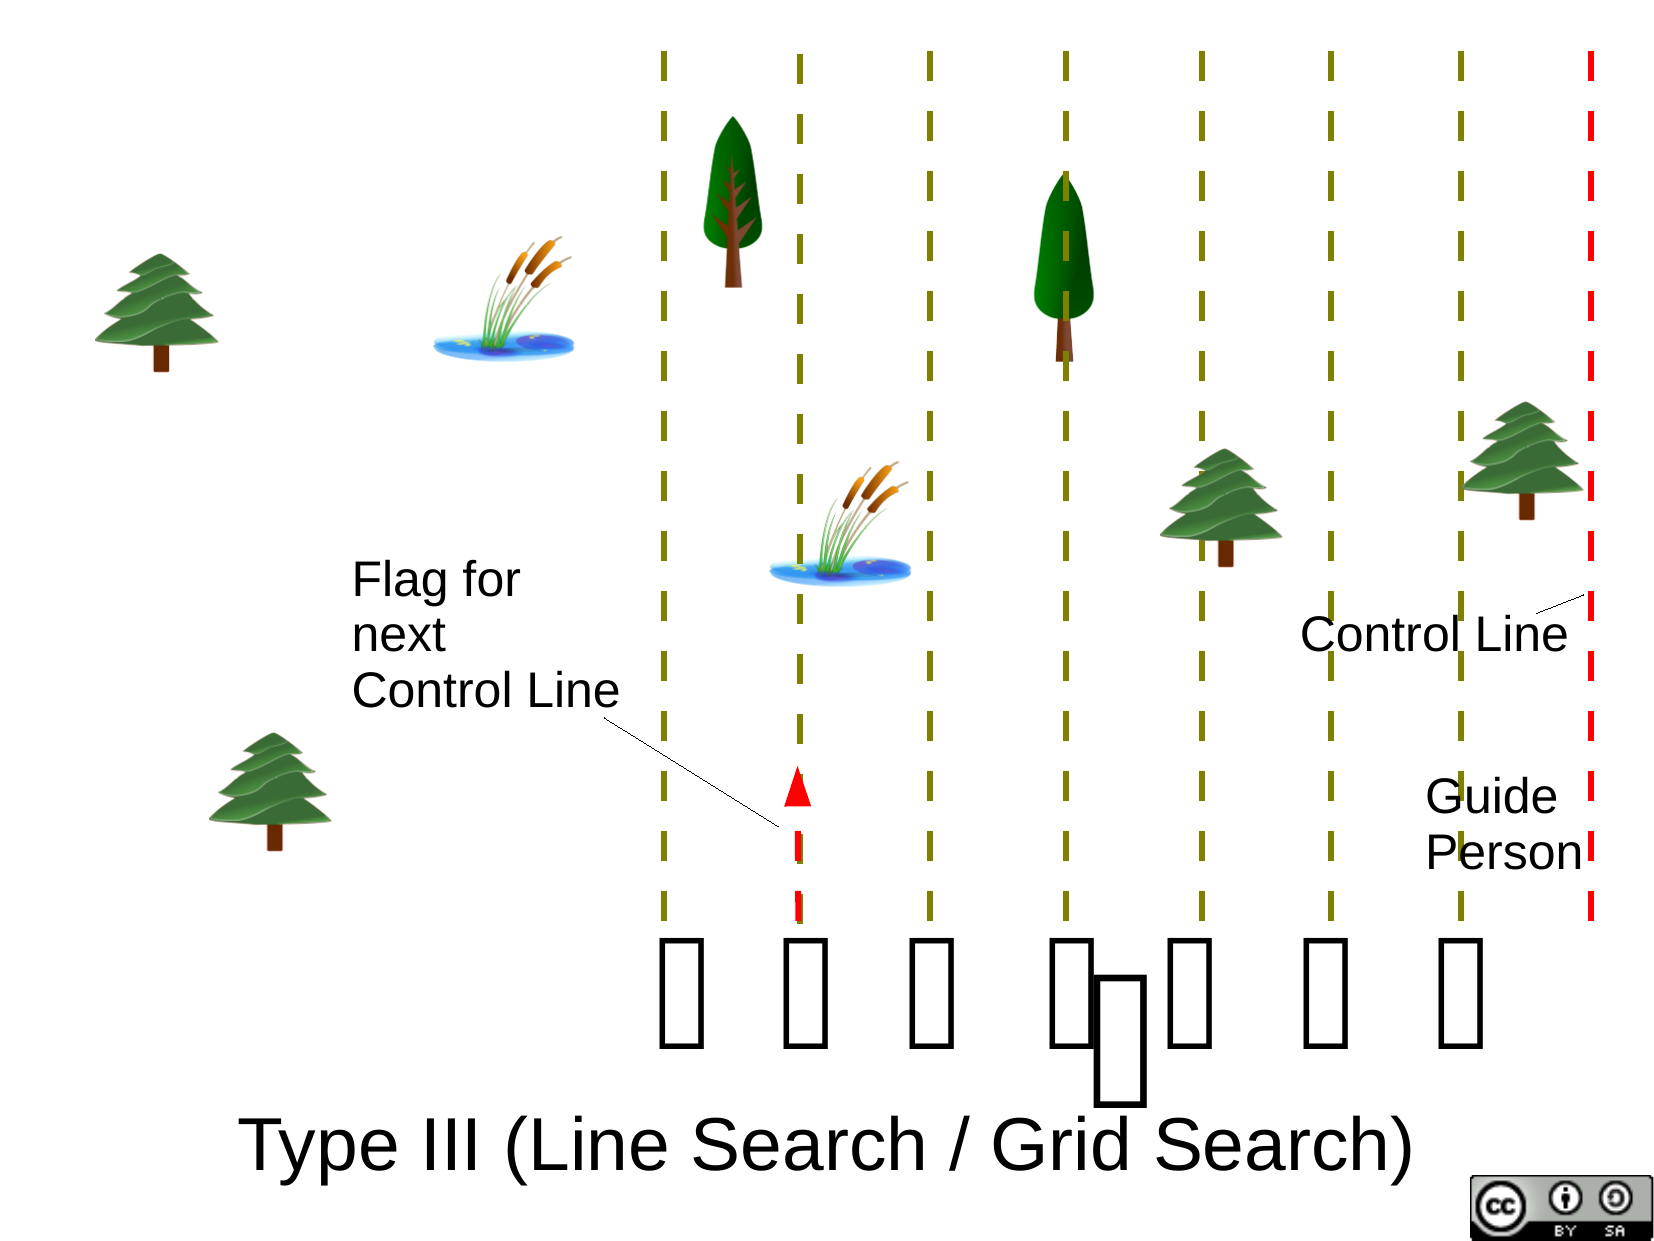

Flag for
next
Control Line
Control Line
Guide
Person








# Type III (Line Search / Grid Search)